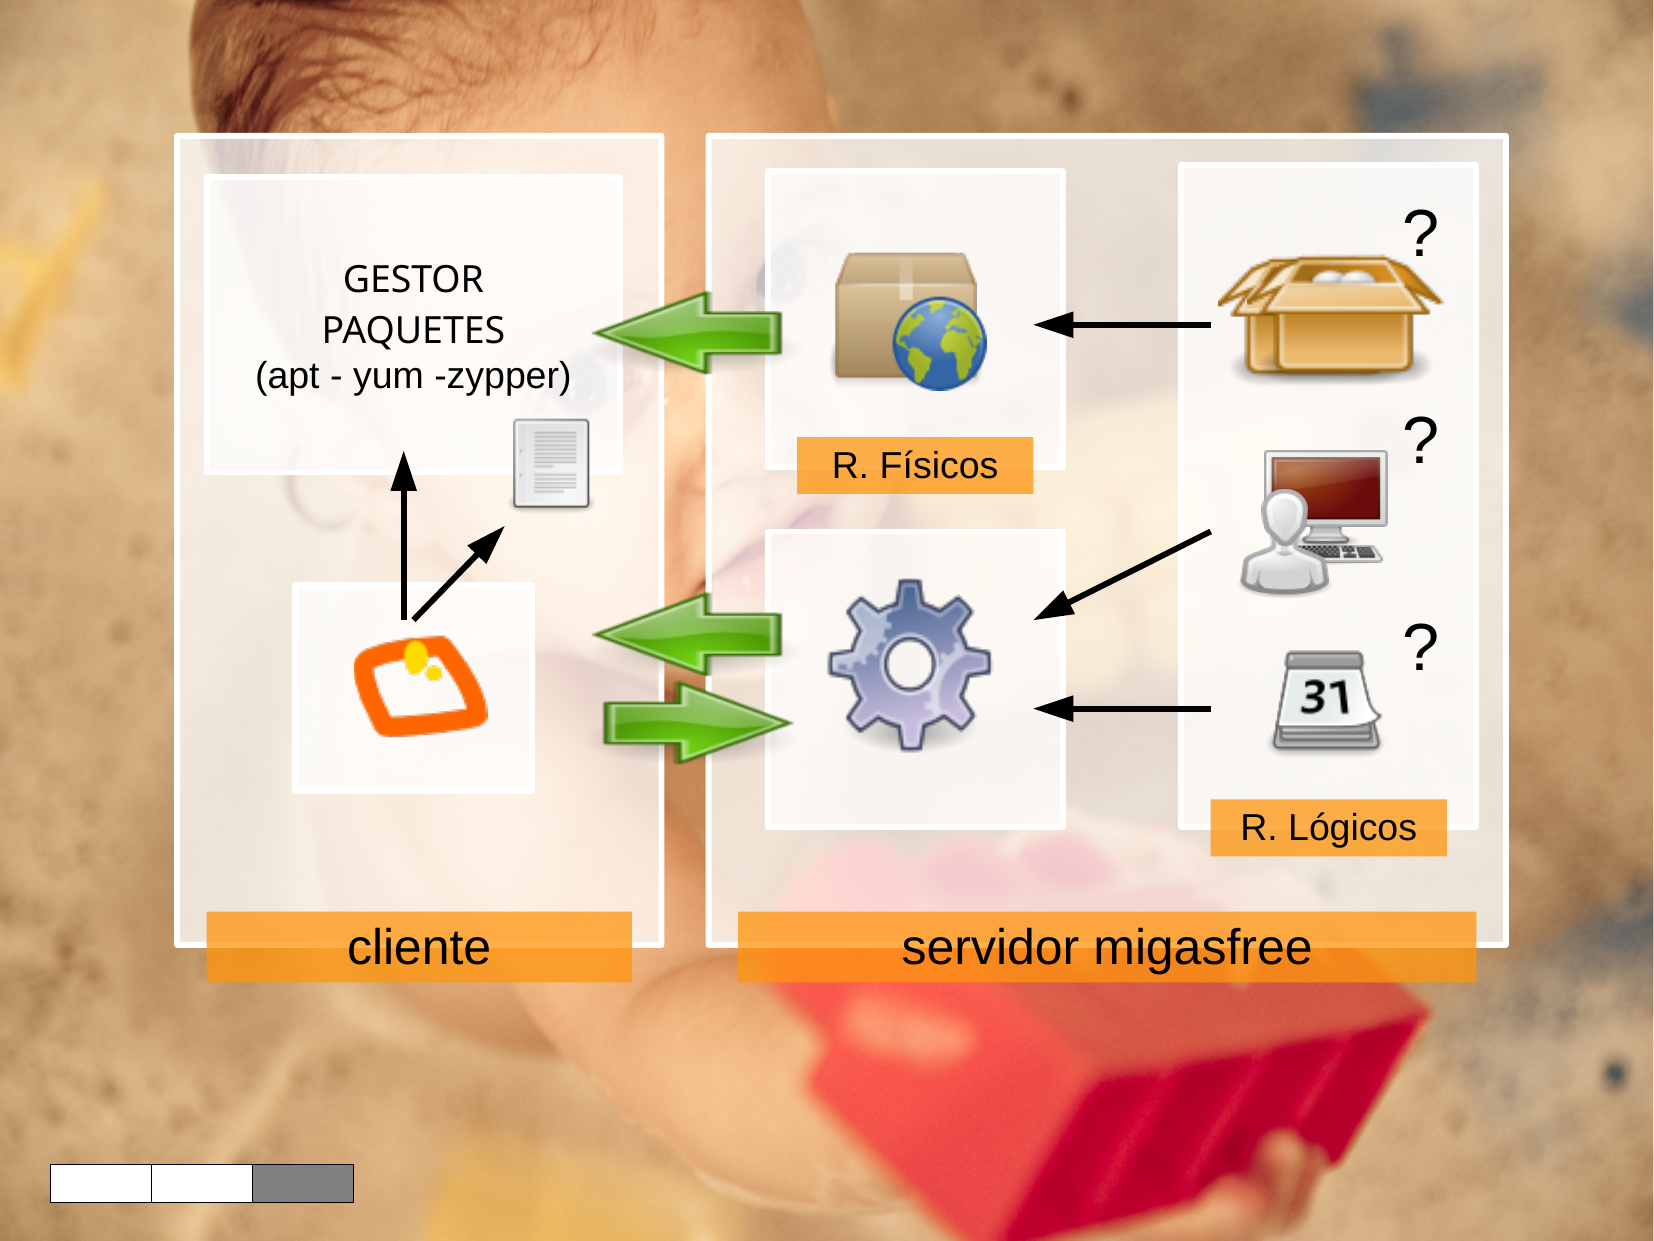

cliente
servidor migasfree
?
?
?
R. Lógicos
R. Físicos
GESTOR
PAQUETES
(apt - yum -zypper)